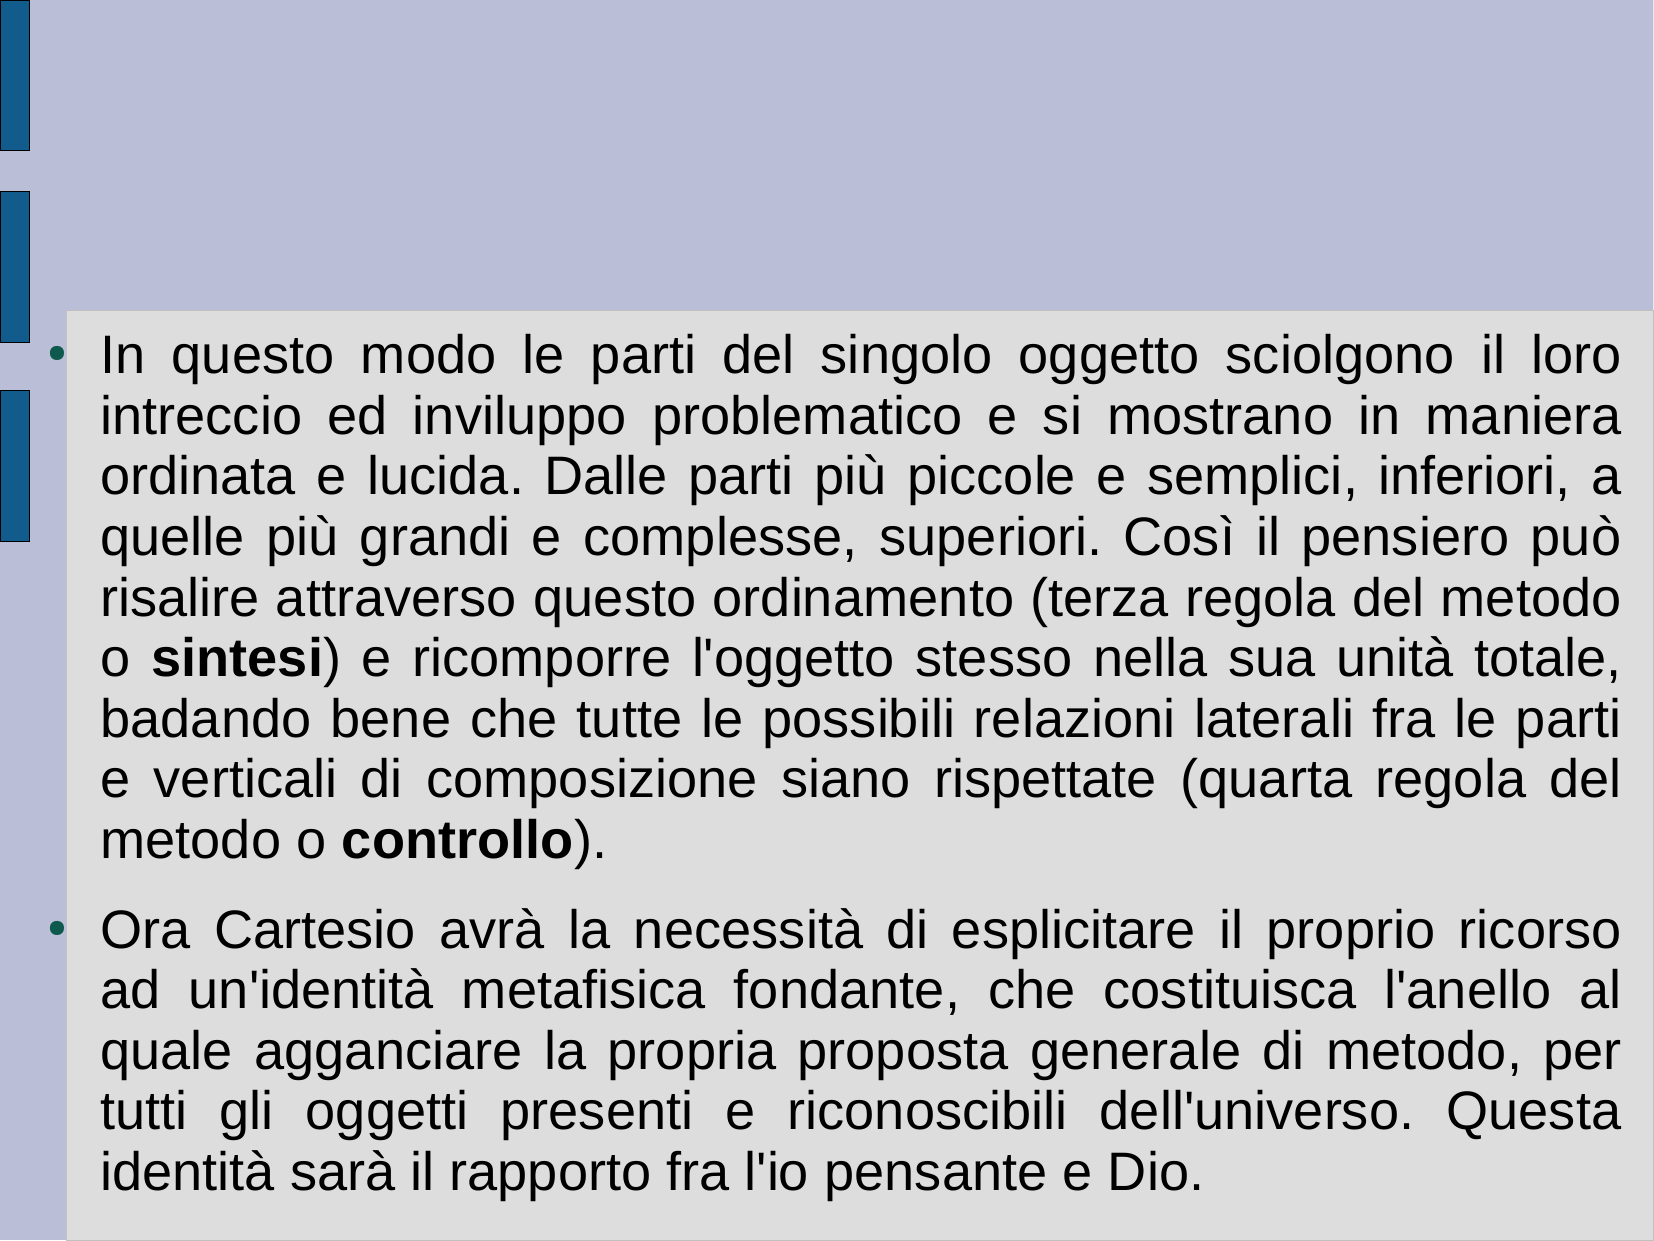

#
In questo modo le parti del singolo oggetto sciolgono il loro intreccio ed inviluppo problematico e si mostrano in maniera ordinata e lucida. Dalle parti più piccole e semplici, inferiori, a quelle più grandi e complesse, superiori. Così il pensiero può risalire attraverso questo ordinamento (terza regola del metodo o sintesi) e ricomporre l'oggetto stesso nella sua unità totale, badando bene che tutte le possibili relazioni laterali fra le parti e verticali di composizione siano rispettate (quarta regola del metodo o controllo).
Ora Cartesio avrà la necessità di esplicitare il proprio ricorso ad un'identità metafisica fondante, che costituisca l'anello al quale agganciare la propria proposta generale di metodo, per tutti gli oggetti presenti e riconoscibili dell'universo. Questa identità sarà il rapporto fra l'io pensante e Dio.